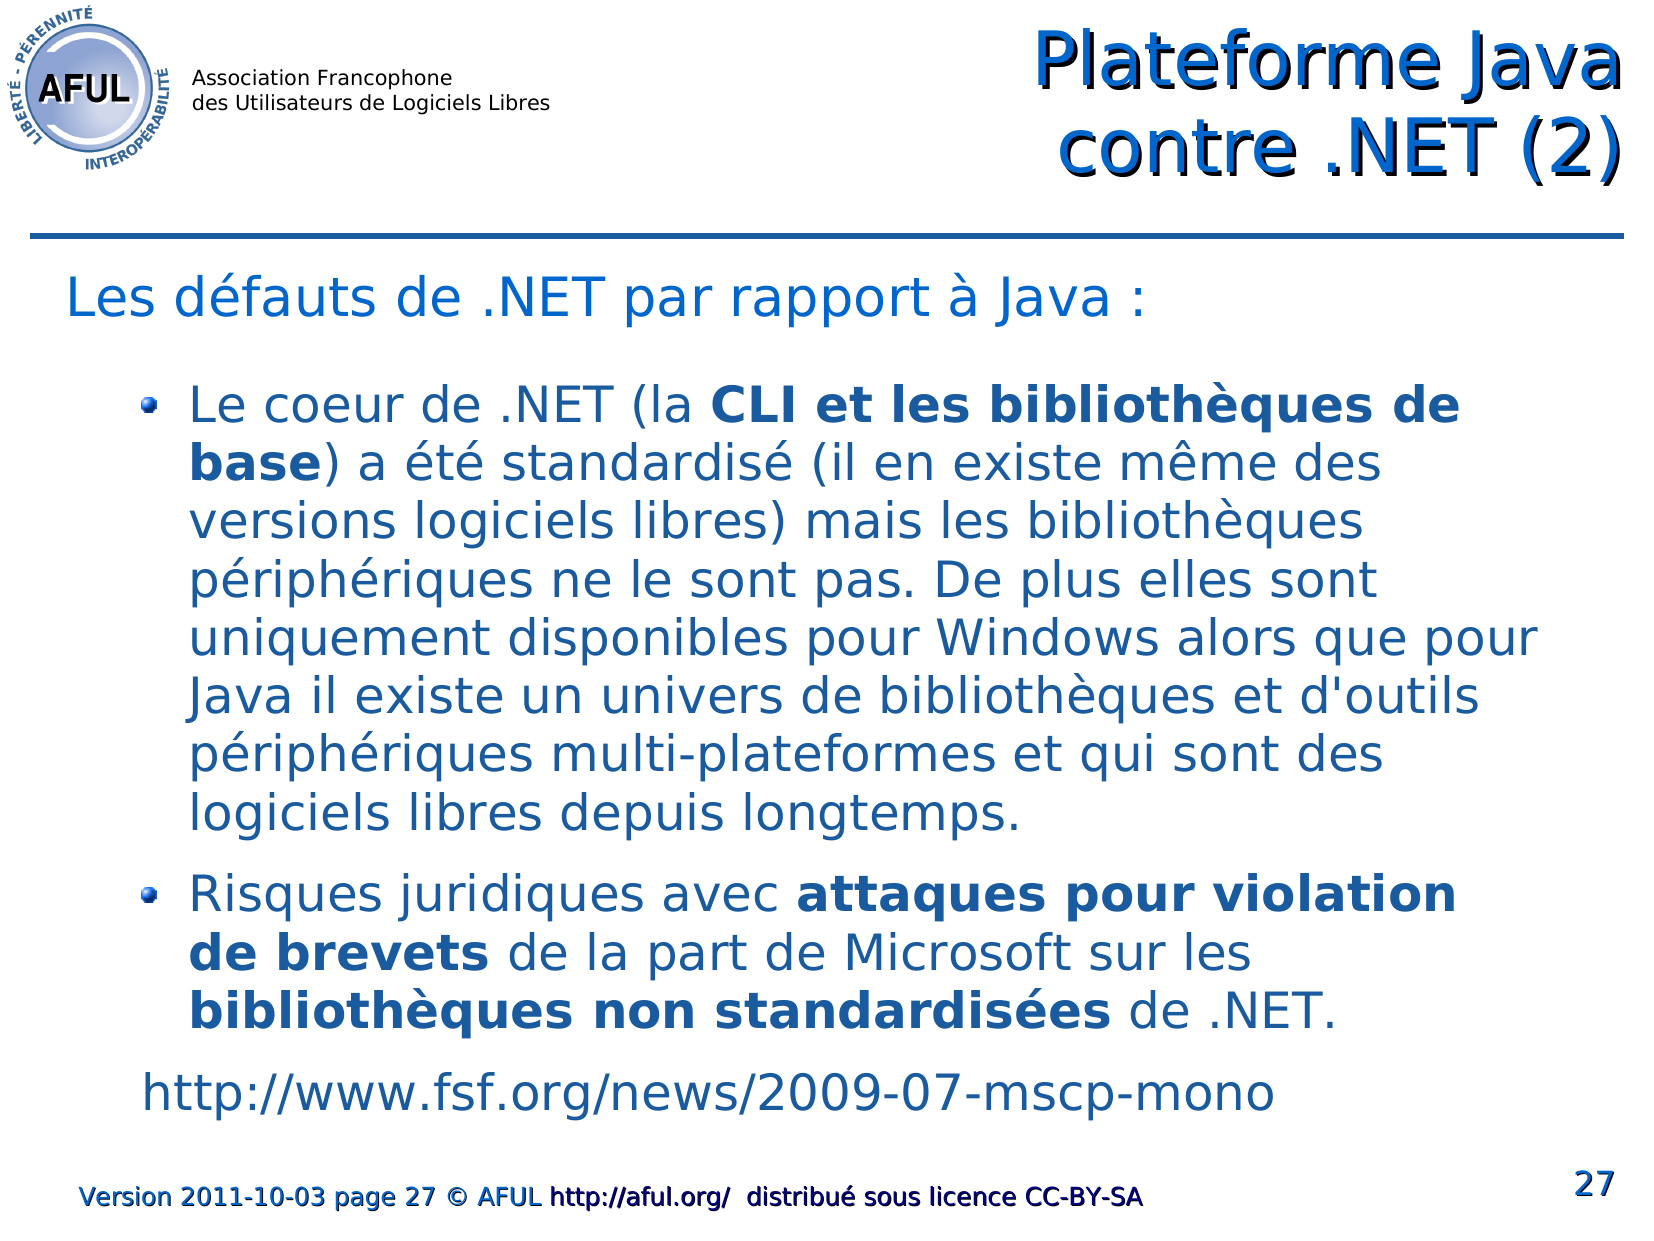

# Plateforme Java contre .NET (2)
Les défauts de .NET par rapport à Java :
Le coeur de .NET (la CLI et les bibliothèques de base) a été standardisé (il en existe même des versions logiciels libres) mais les bibliothèques périphériques ne le sont pas. De plus elles sont uniquement disponibles pour Windows alors que pour Java il existe un univers de bibliothèques et d'outils périphériques multi-plateformes et qui sont des logiciels libres depuis longtemps.
Risques juridiques avec attaques pour violation
de brevets de la part de Microsoft sur les bibliothèques non standardisées de .NET.
http://www.fsf.org/news/2009-07-mscp-mono